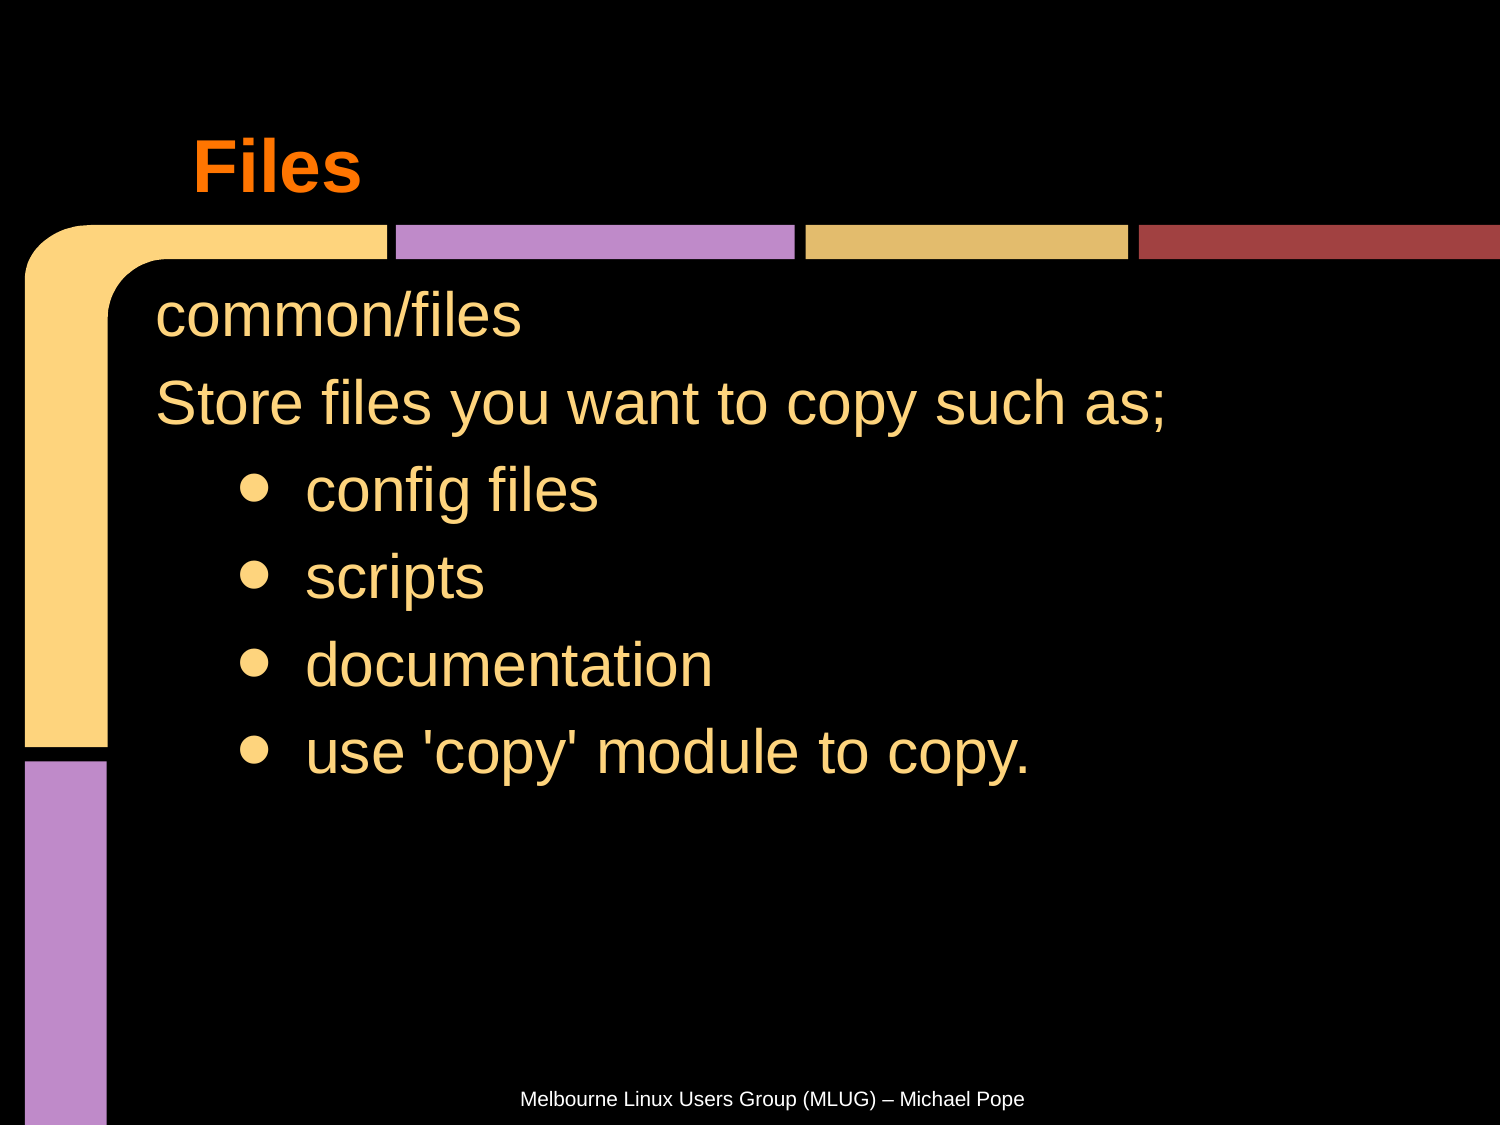

Files
# common/files
Store files you want to copy such as;
config files
scripts
documentation
use 'copy' module to copy.